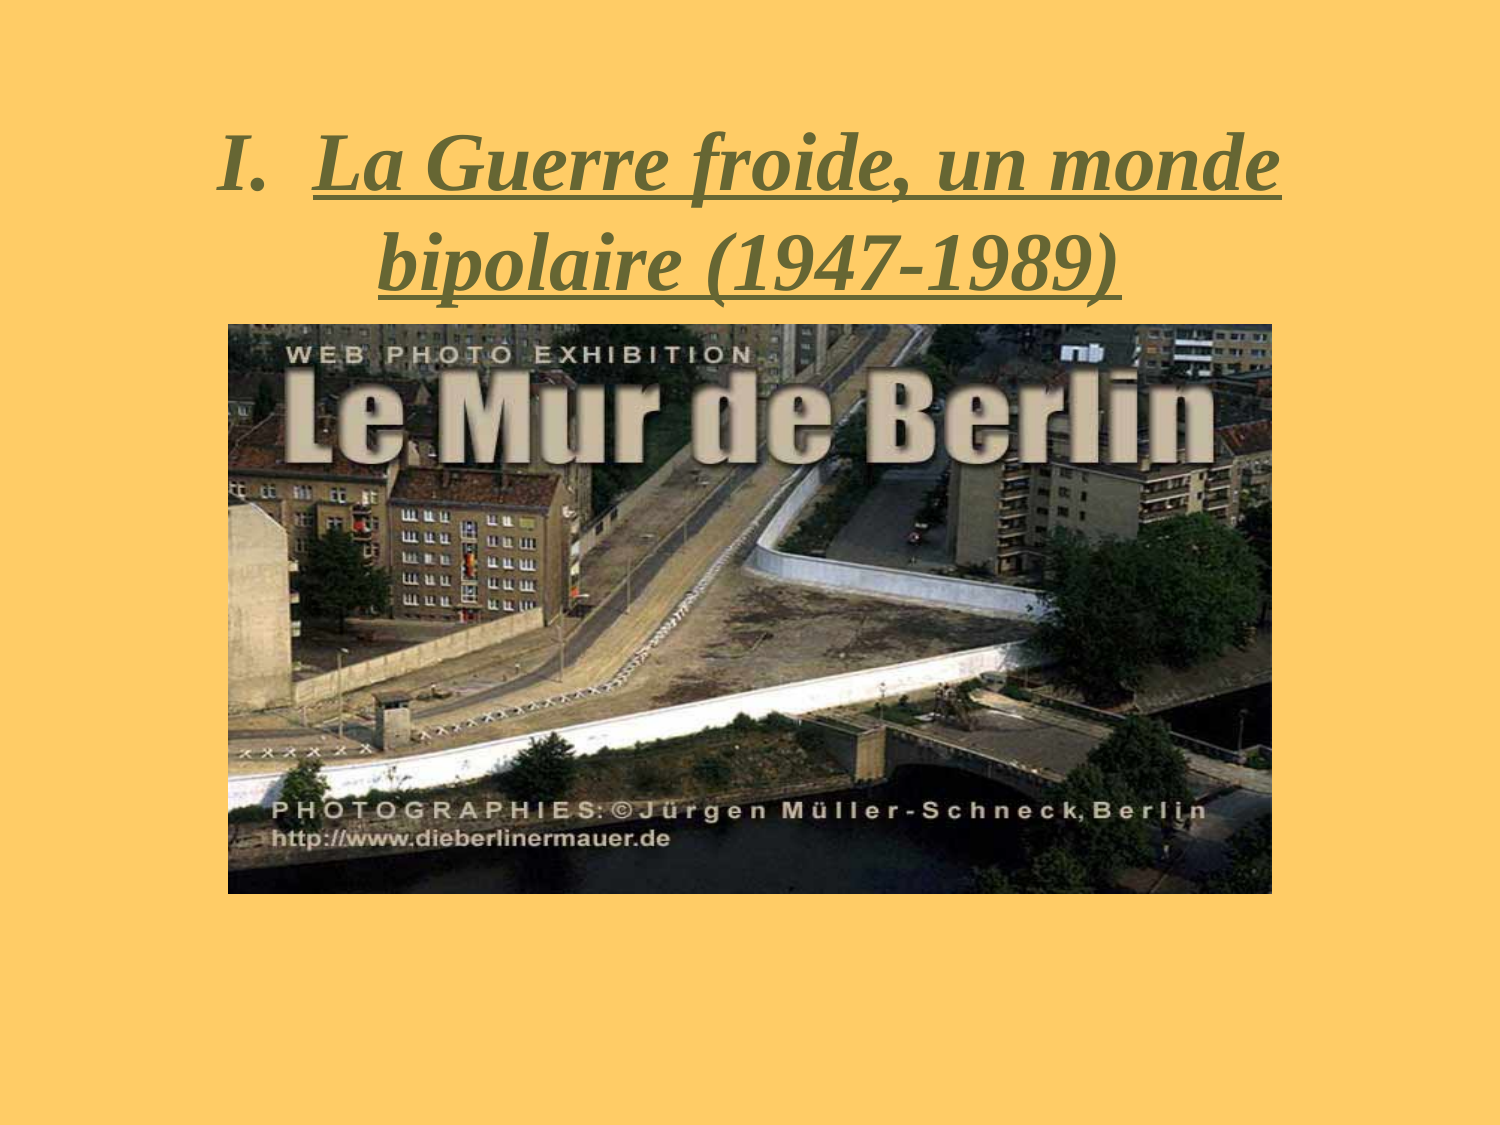

# I. La Guerre froide, un monde bipolaire (1947-1989)